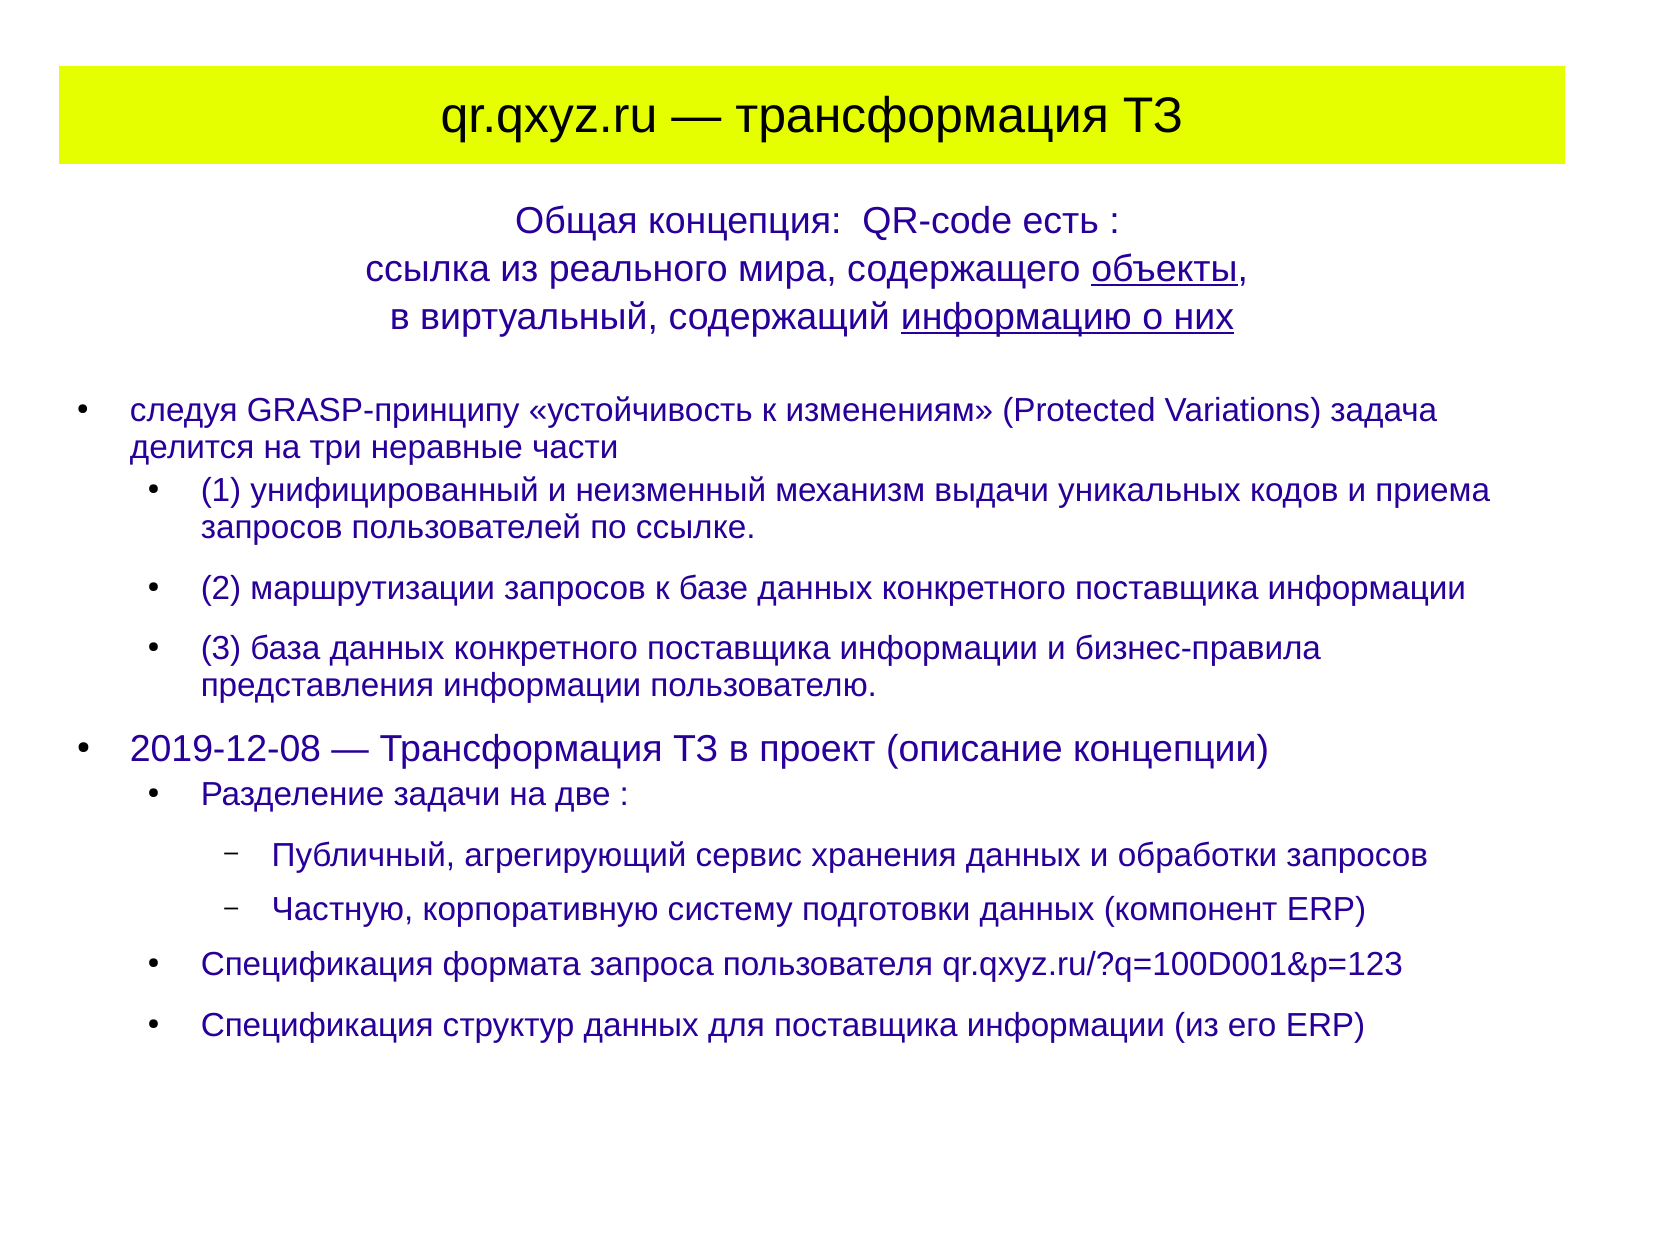

qr.qxyz.ru — трансформация ТЗ
# Общая концепция: QR-code есть :
ссылка из реального мира, содержащего объекты,
в виртуальный, содержащий информацию о них
следуя GRASP-принципу «устойчивость к изменениям» (Protected Variations) задача делится на три неравные части
(1) унифицированный и неизменный механизм выдачи уникальных кодов и приема запросов пользователей по ссылке.
(2) маршрутизации запросов к базе данных конкретного поставщика информации
(3) база данных конкретного поставщика информации и бизнес-правила представления информации пользователю.
2019-12-08 — Трансформация ТЗ в проект (описание концепции)
Разделение задачи на две :
Публичный, агрегирующий сервис хранения данных и обработки запросов
Частную, корпоративную систему подготовки данных (компонент ERP)
Спецификация формата запроса пользователя qr.qxyz.ru/?q=100D001&p=123
Спецификация структур данных для поставщика информации (из его ERP)